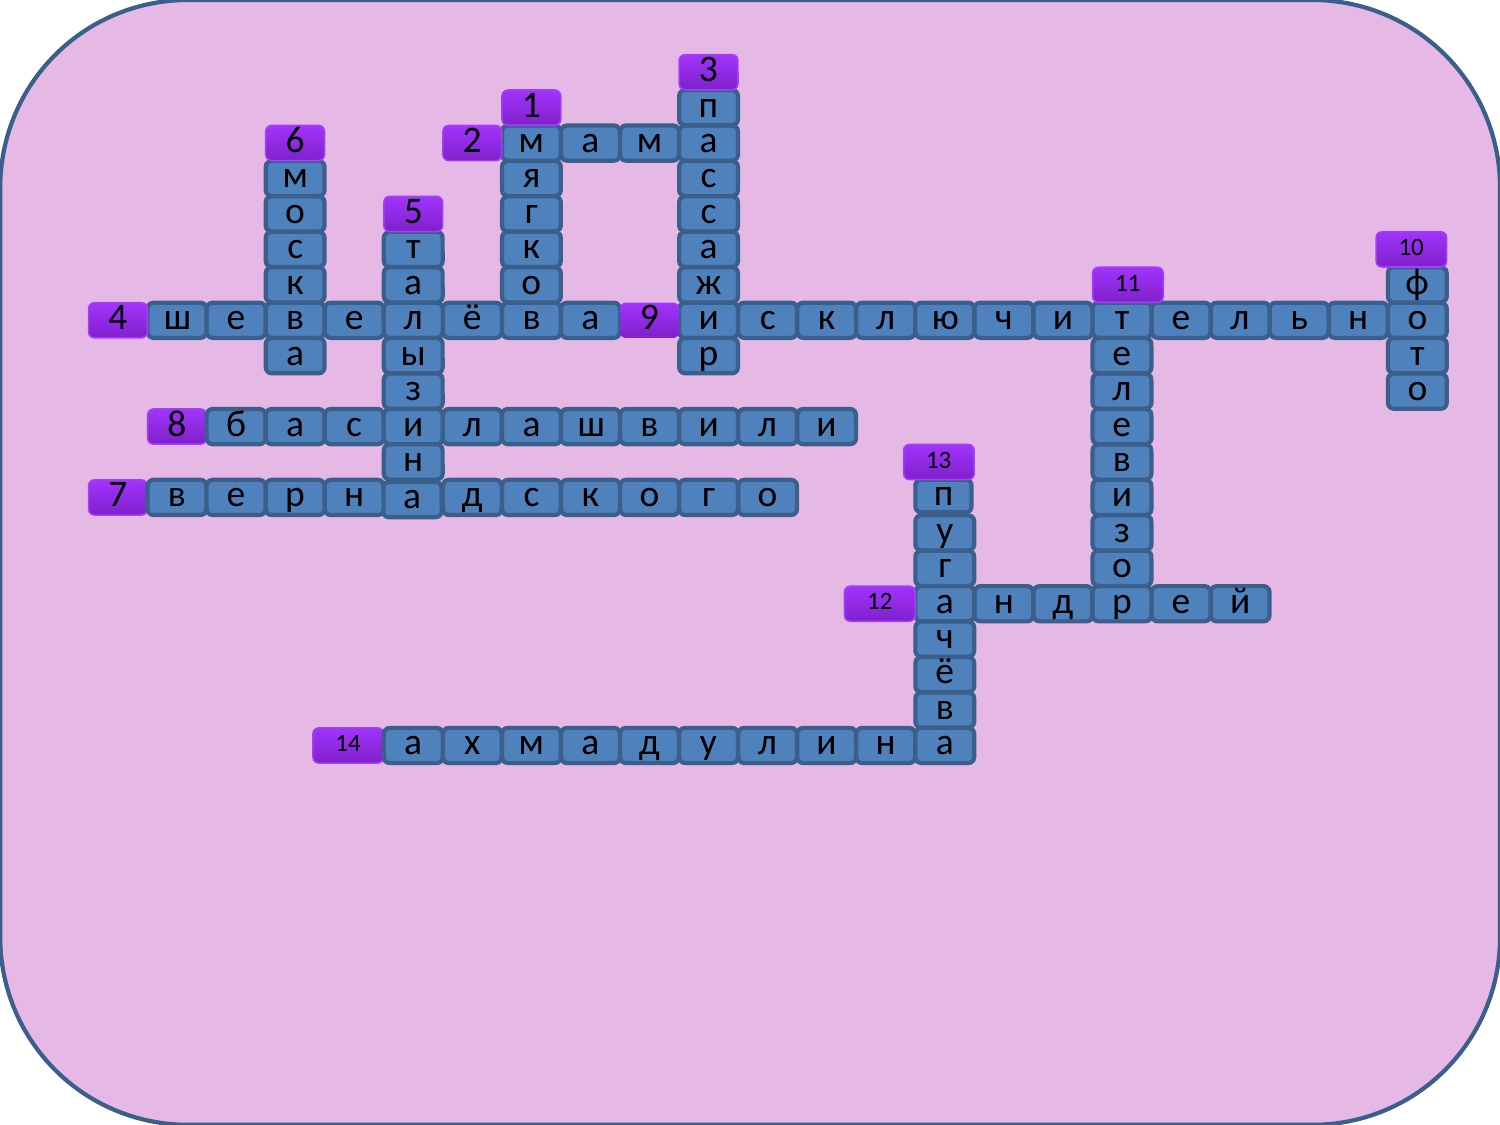

3
1
п
6
2
м
а
м
а
м
я
с
о
5
г
с
с
т
к
а
10
к
а
о
ж
11
ф
4
ш
е
в
е
л
ё
в
а
9
и
с
к
л
ю
ч
и
т
е
л
ь
н
о
а
ы
р
е
т
з
л
о
8
б
а
с
и
л
а
ш
в
и
л
и
е
н
13
в
7
в
е
р
н
д
с
к
о
г
о
п
и
а
у
з
г
о
12
а
н
д
р
е
й
ч
ё
в
14
а
х
м
а
д
у
л
и
н
а